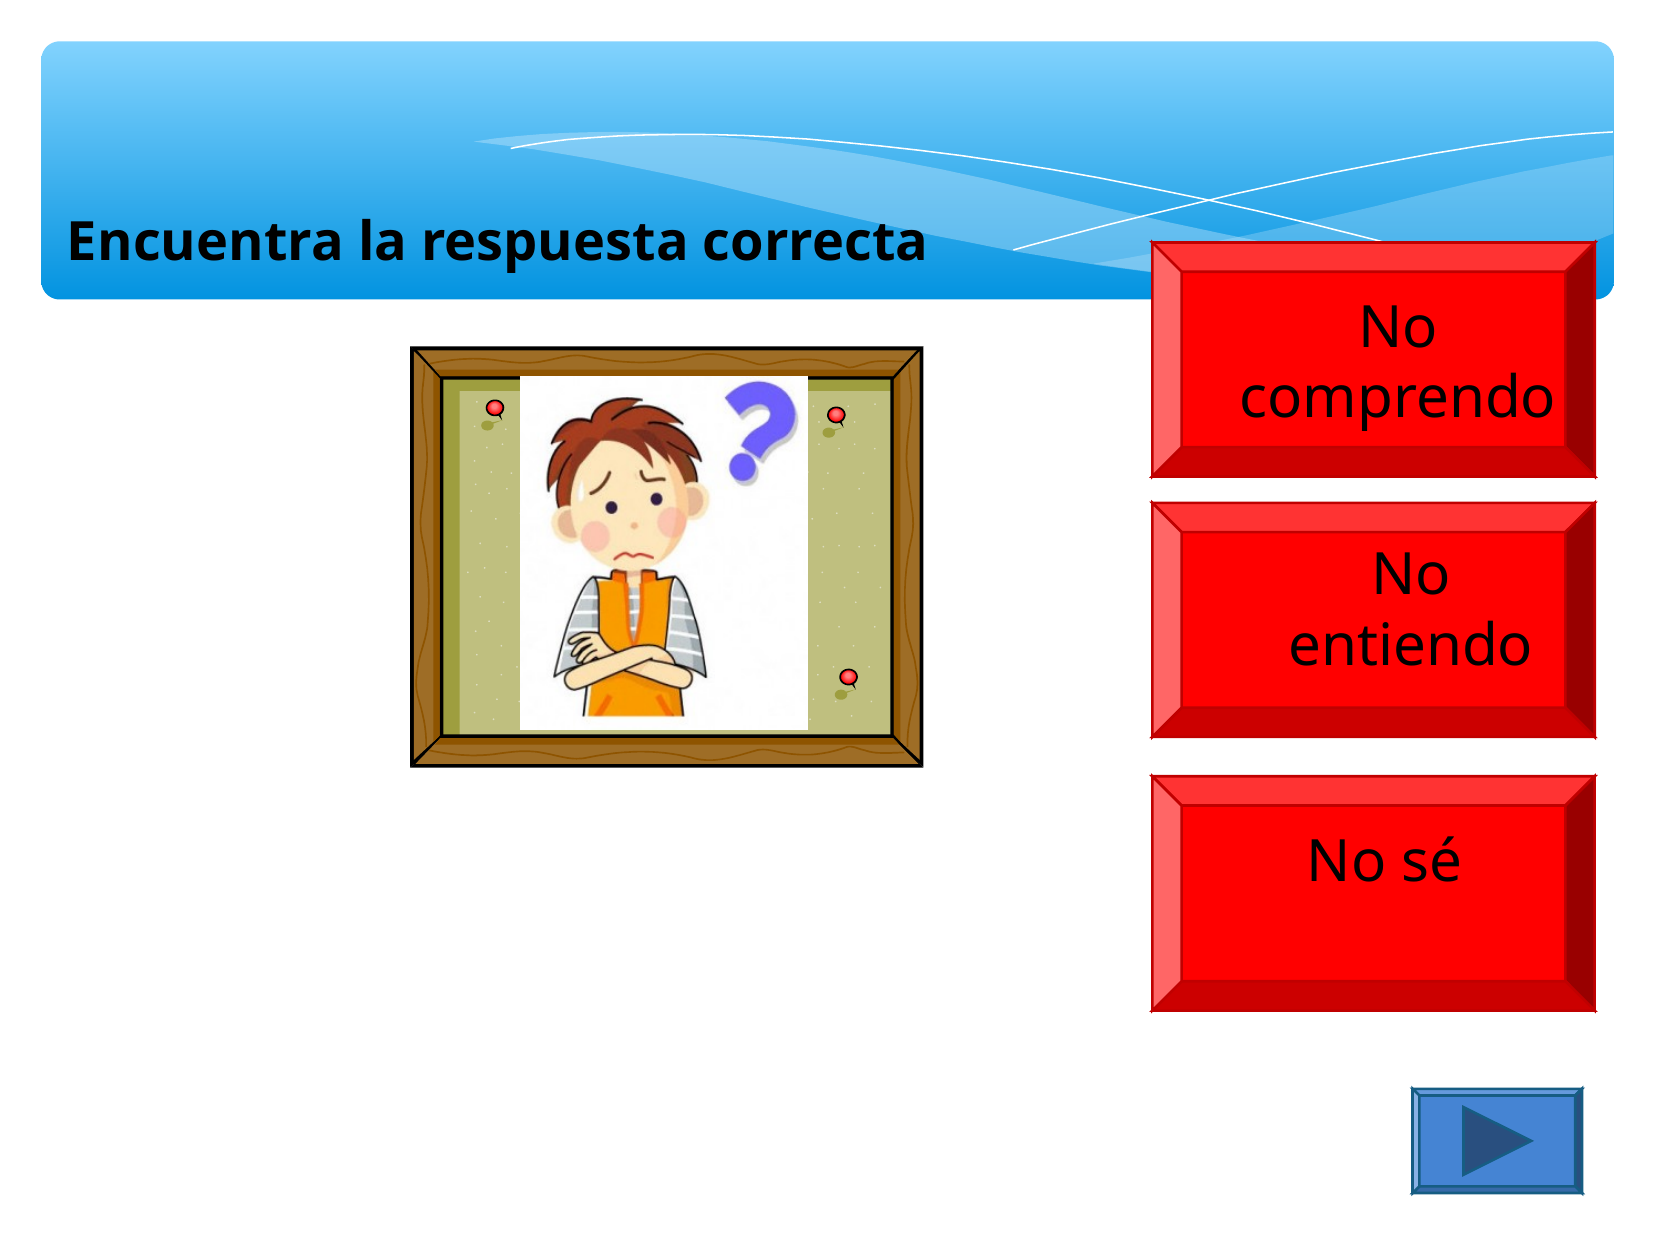

Encuentra la respuesta correcta
No comprendo
No entiendo
No sé